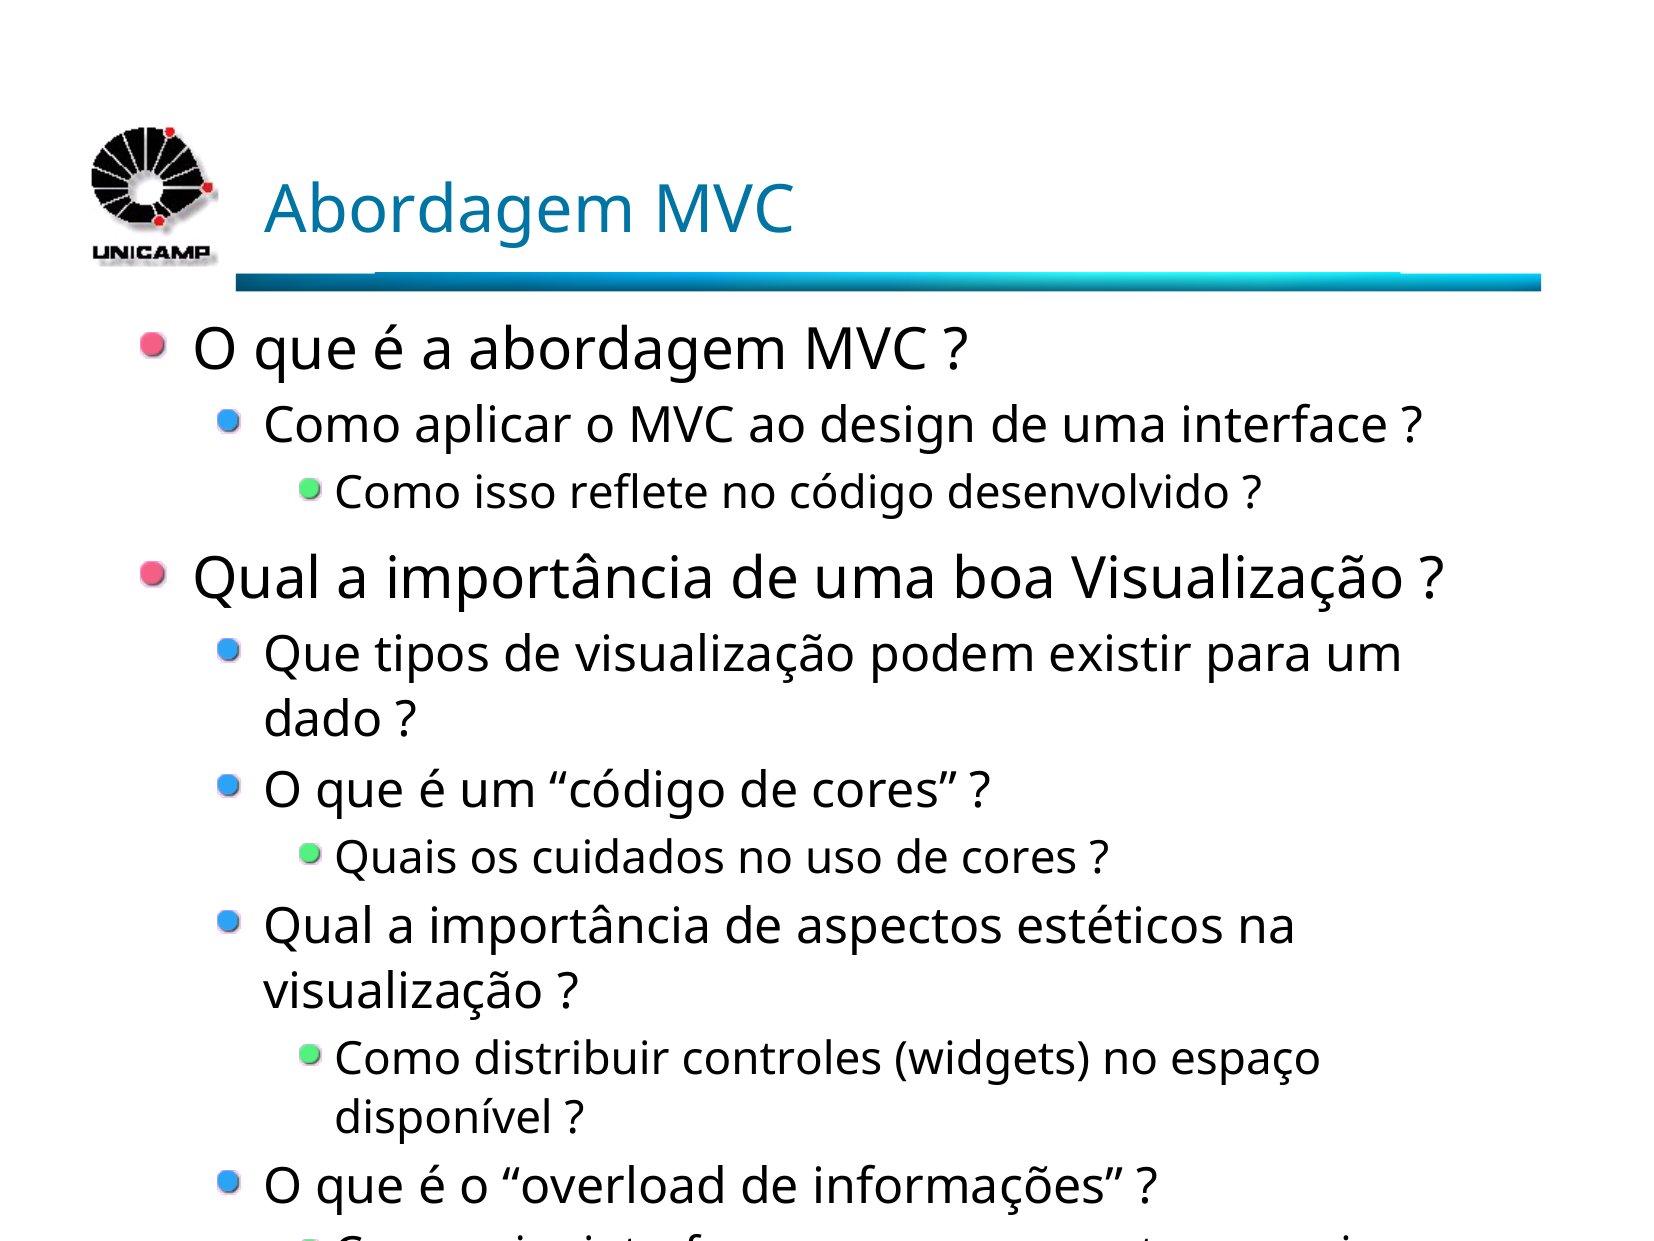

# Abordagem MVC
O que é a abordagem MVC ?
Como aplicar o MVC ao design de uma interface ?
Como isso reflete no código desenvolvido ?
Qual a importância de uma boa Visualização ?
Que tipos de visualização podem existir para um dado ?
O que é um “código de cores” ?
Quais os cuidados no uso de cores ?
Qual a importância de aspectos estéticos na visualização ?
Como distribuir controles (widgets) no espaço disponível ?
O que é o “overload de informações” ?
Como criar interfaces que ao mesmo tempo sejam informativas mas não incorram no overload ?